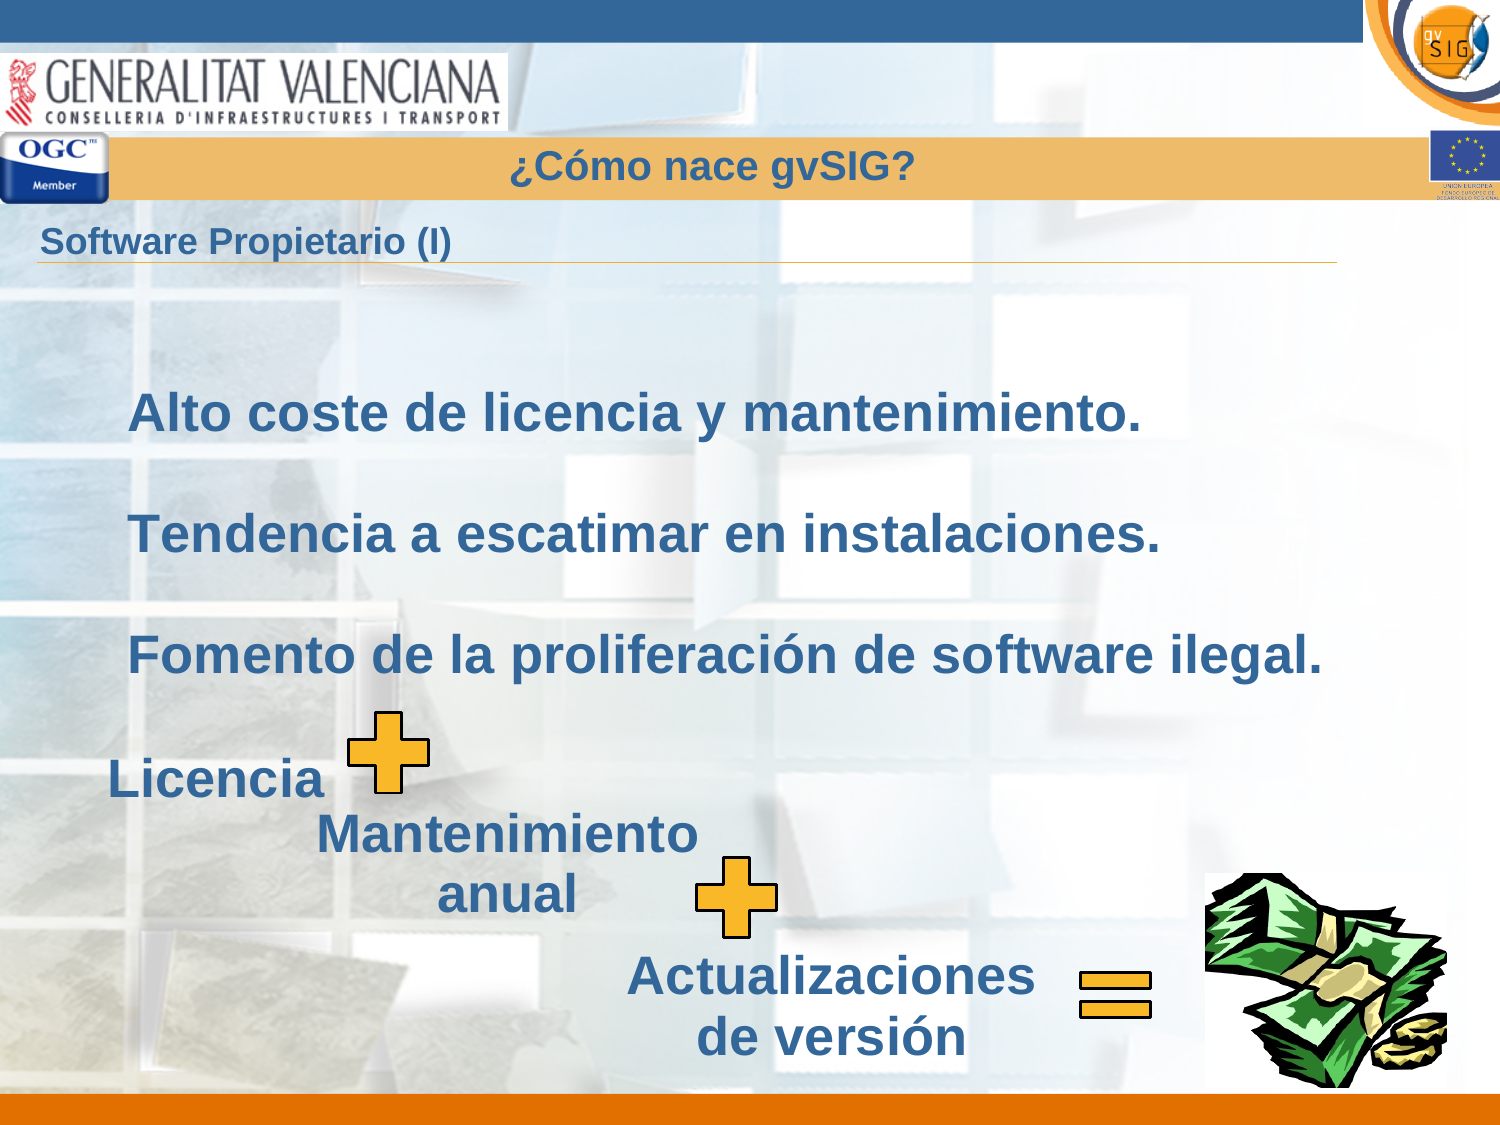

¿Cómo nace gvSIG?
Software Propietario (I)
 Alto coste de licencia y mantenimiento.
 Tendencia a escatimar en instalaciones.
 Fomento de la proliferación de software ilegal.
Licencia
Mantenimiento
anual
Actualizaciones de versión